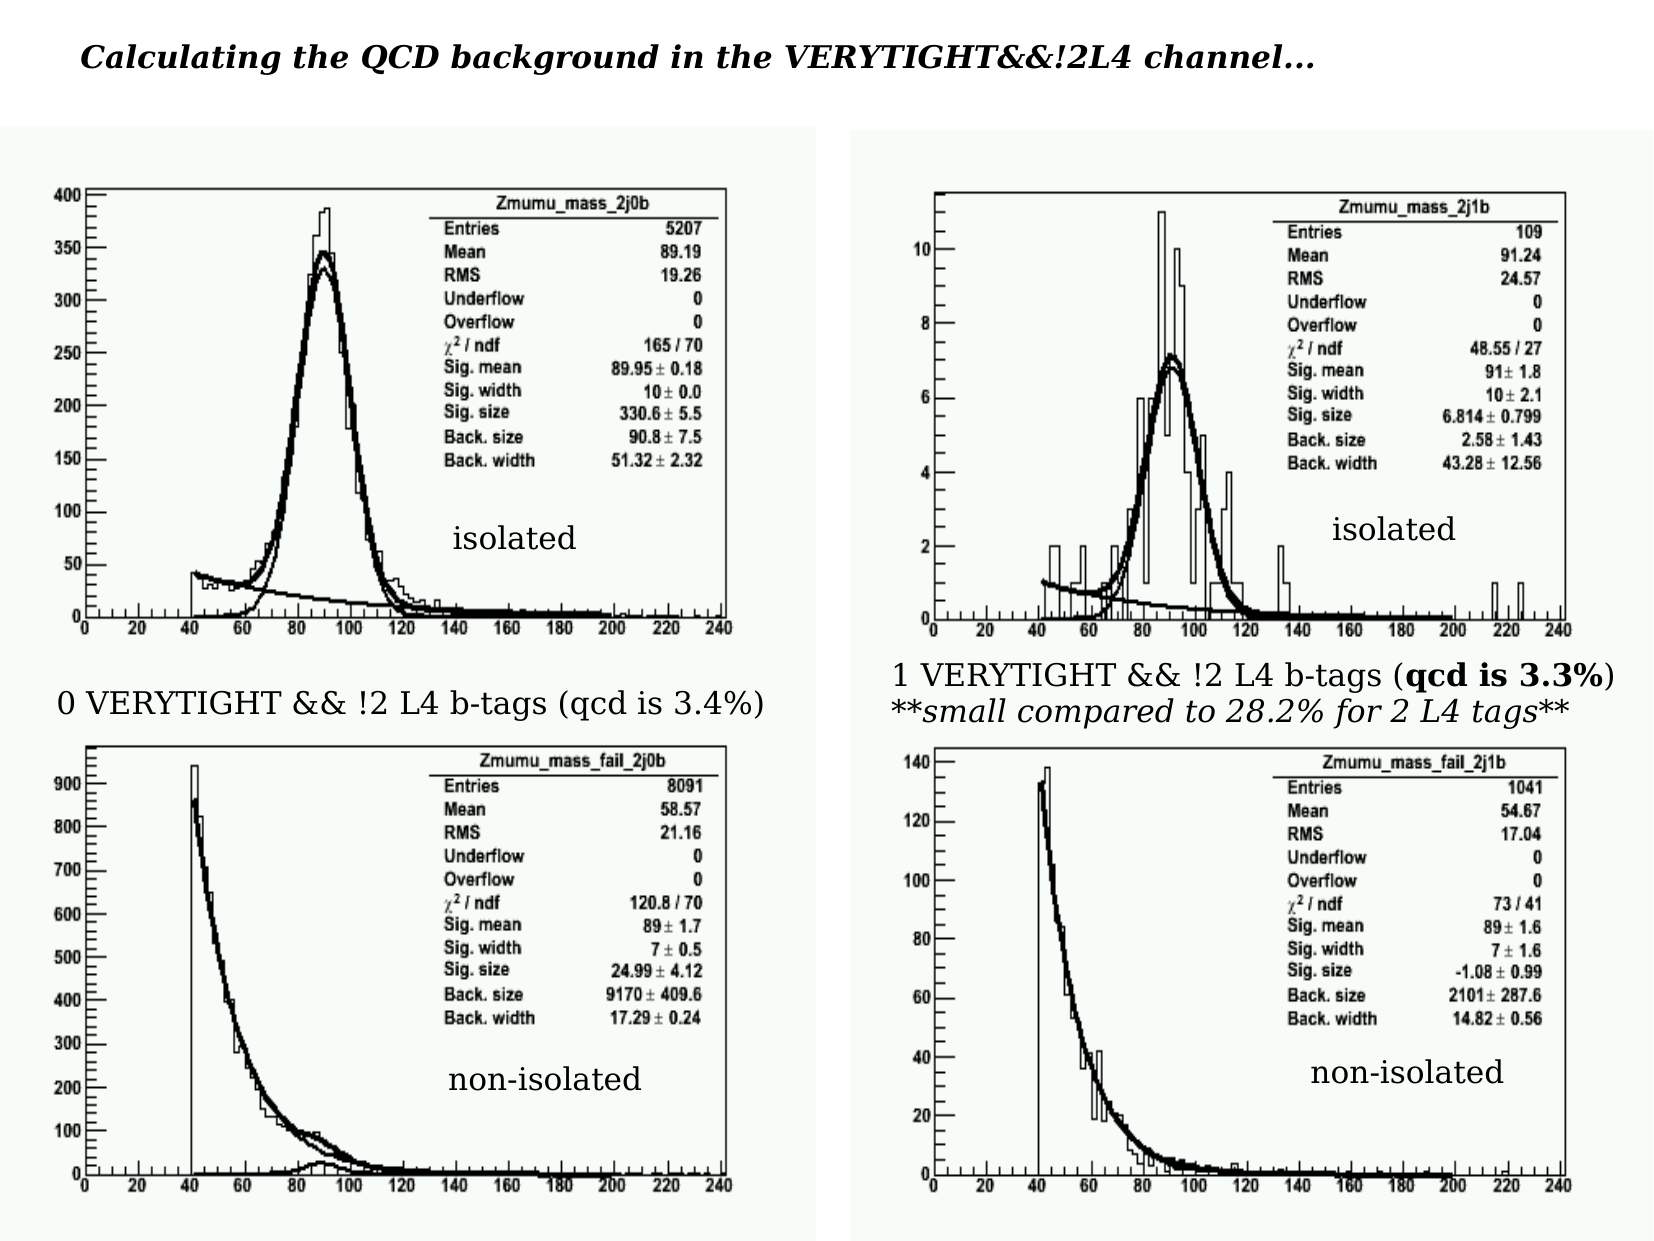

Calculating the QCD background in the VERYTIGHT&&!2L4 channel...
isolated
isolated
1 VERYTIGHT && !2 L4 b-tags (qcd is 3.3%)
**small compared to 28.2% for 2 L4 tags**
0 VERYTIGHT && !2 L4 b-tags (qcd is 3.4%)
non-isolated
non-isolated